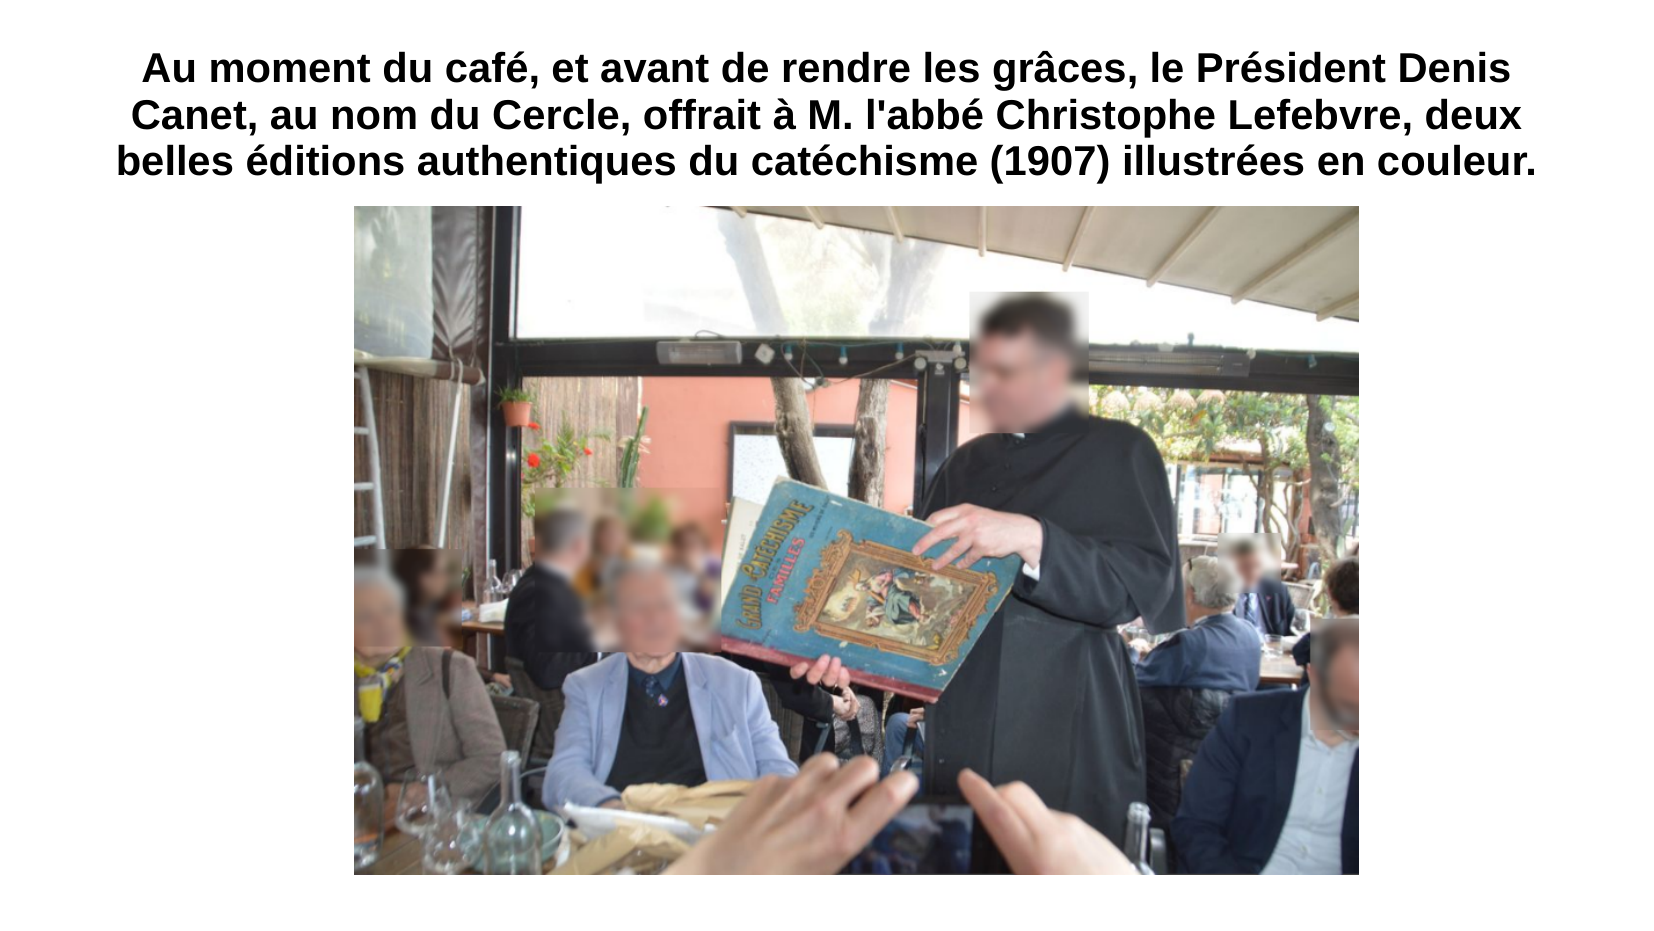

# Au moment du café, et avant de rendre les grâces, le Président Denis Canet, au nom du Cercle, offrait à M. l'abbé Christophe Lefebvre, deux belles éditions authentiques du catéchisme (1907) illustrées en couleur.